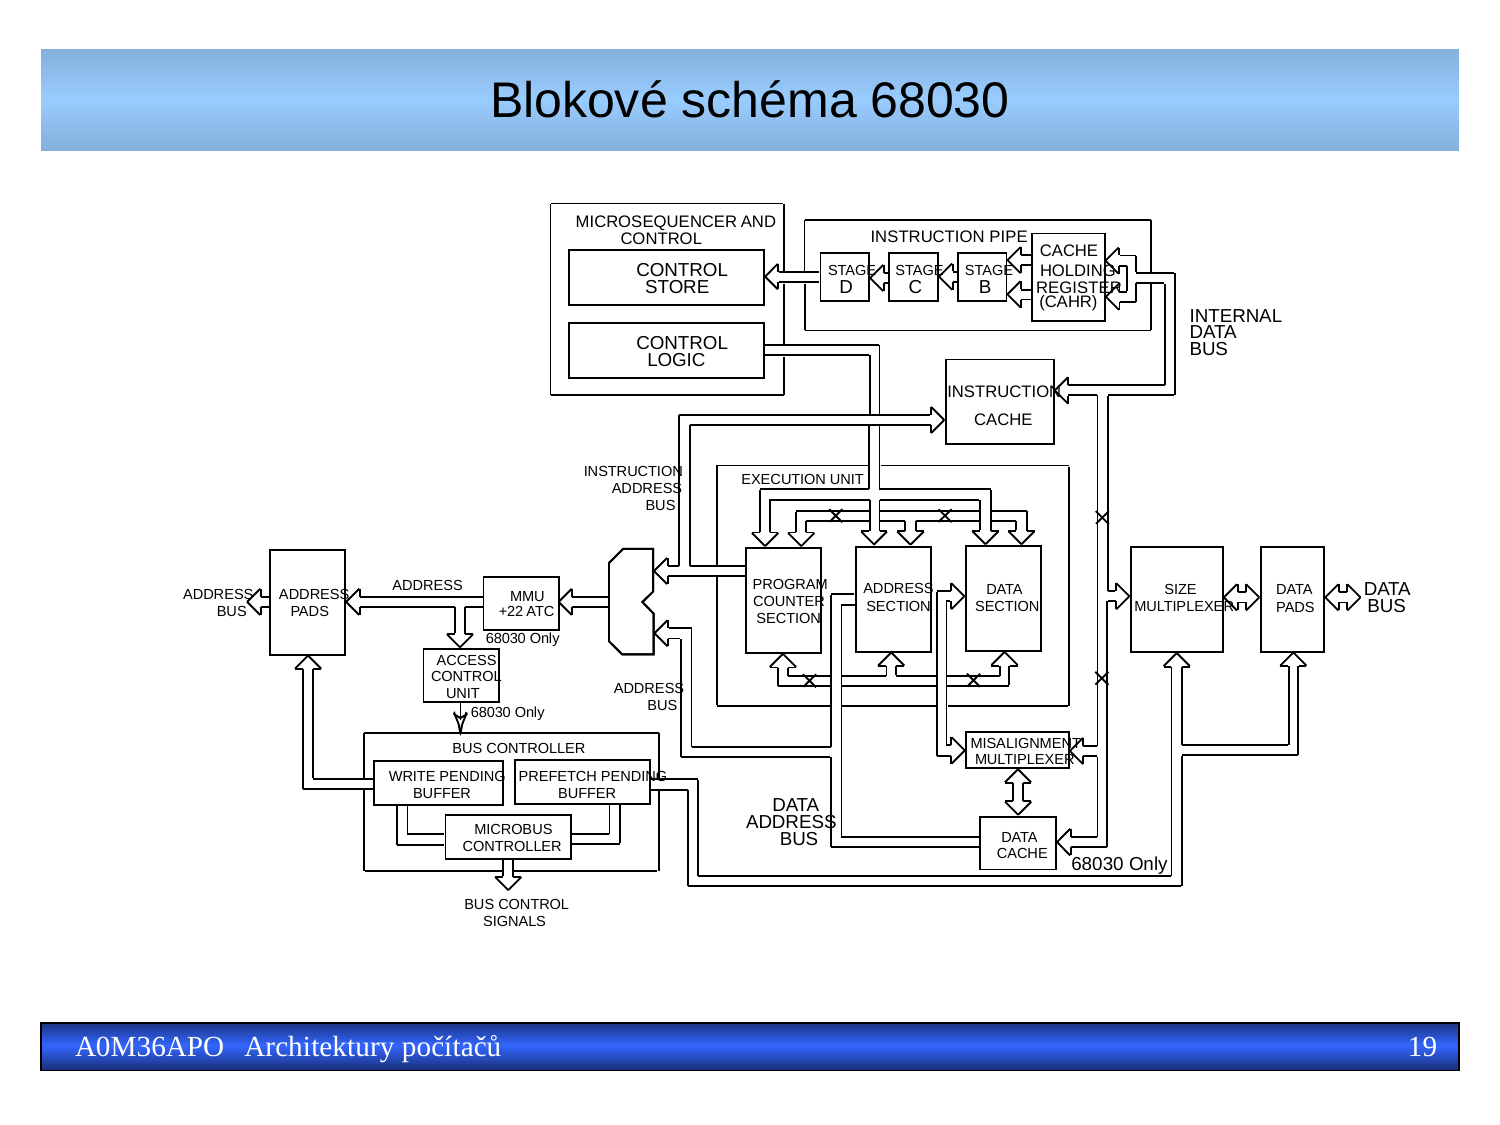

# Blokové schéma 68030
MICROSEQUENCER AND
INSTRUCTION PIPE
CONTROL
CACHE
CONTROL
STAGE
STAGE
STAGE
HOLDING
STORE
D
C
B
REGISTER
(CAHR)
INTERNAL
DATA
CONTROL
BUS
LOGIC
INSTRUCTION
CACHE
INSTRUCTION
EXECUTION UNIT
ADDRESS
BUS
PROGRAM
ADDRESS
ADDRESS
DATA
SIZE
DATA
DATA
ADDRESS
ADDRESS
MMU
COUNTER
SECTION
SECTION
MULTIPLEXER
BUS
PADS
+22 ATC
BUS
PADS
SECTION
68030 Only
ACCESS
CONTROL
ADDRESS
UNIT
BUS
68030 Only
MISALIGNMENT
BUS CONTROLLER
MULTIPLEXER
WRITE PENDING
PREFETCH PENDING
BUFFER
BUFFER
DATA
ADDRESS
 MICROBUS
DATA
BUS
CONTROLLER
CACHE
68030 Only
BUS CONTROL
SIGNALS
A0M36APO Architektury počítačů
19